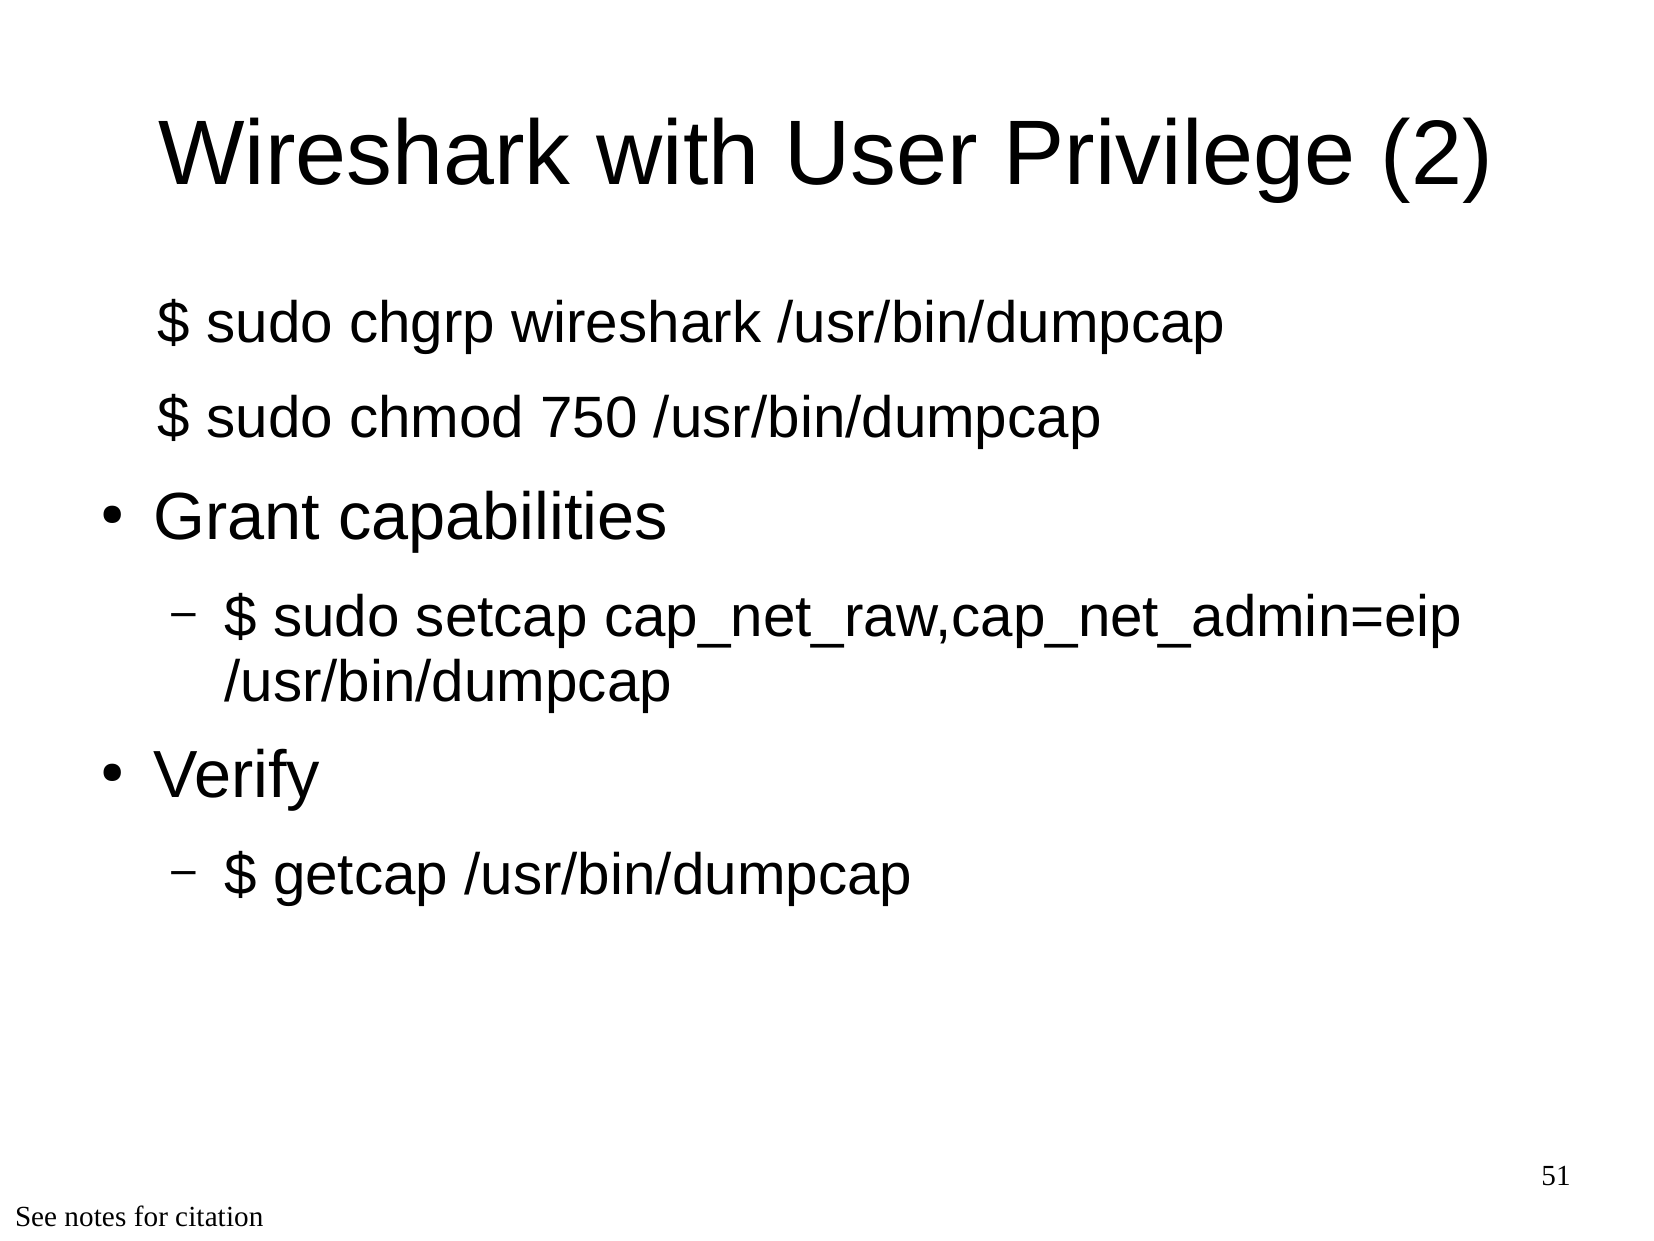

# Wireshark with User Privilege (2)
$ sudo chgrp wireshark /usr/bin/dumpcap
$ sudo chmod 750 /usr/bin/dumpcap
Grant capabilities
$ sudo setcap cap_net_raw,cap_net_admin=eip /usr/bin/dumpcap
Verify
$ getcap /usr/bin/dumpcap
51
See notes for citation